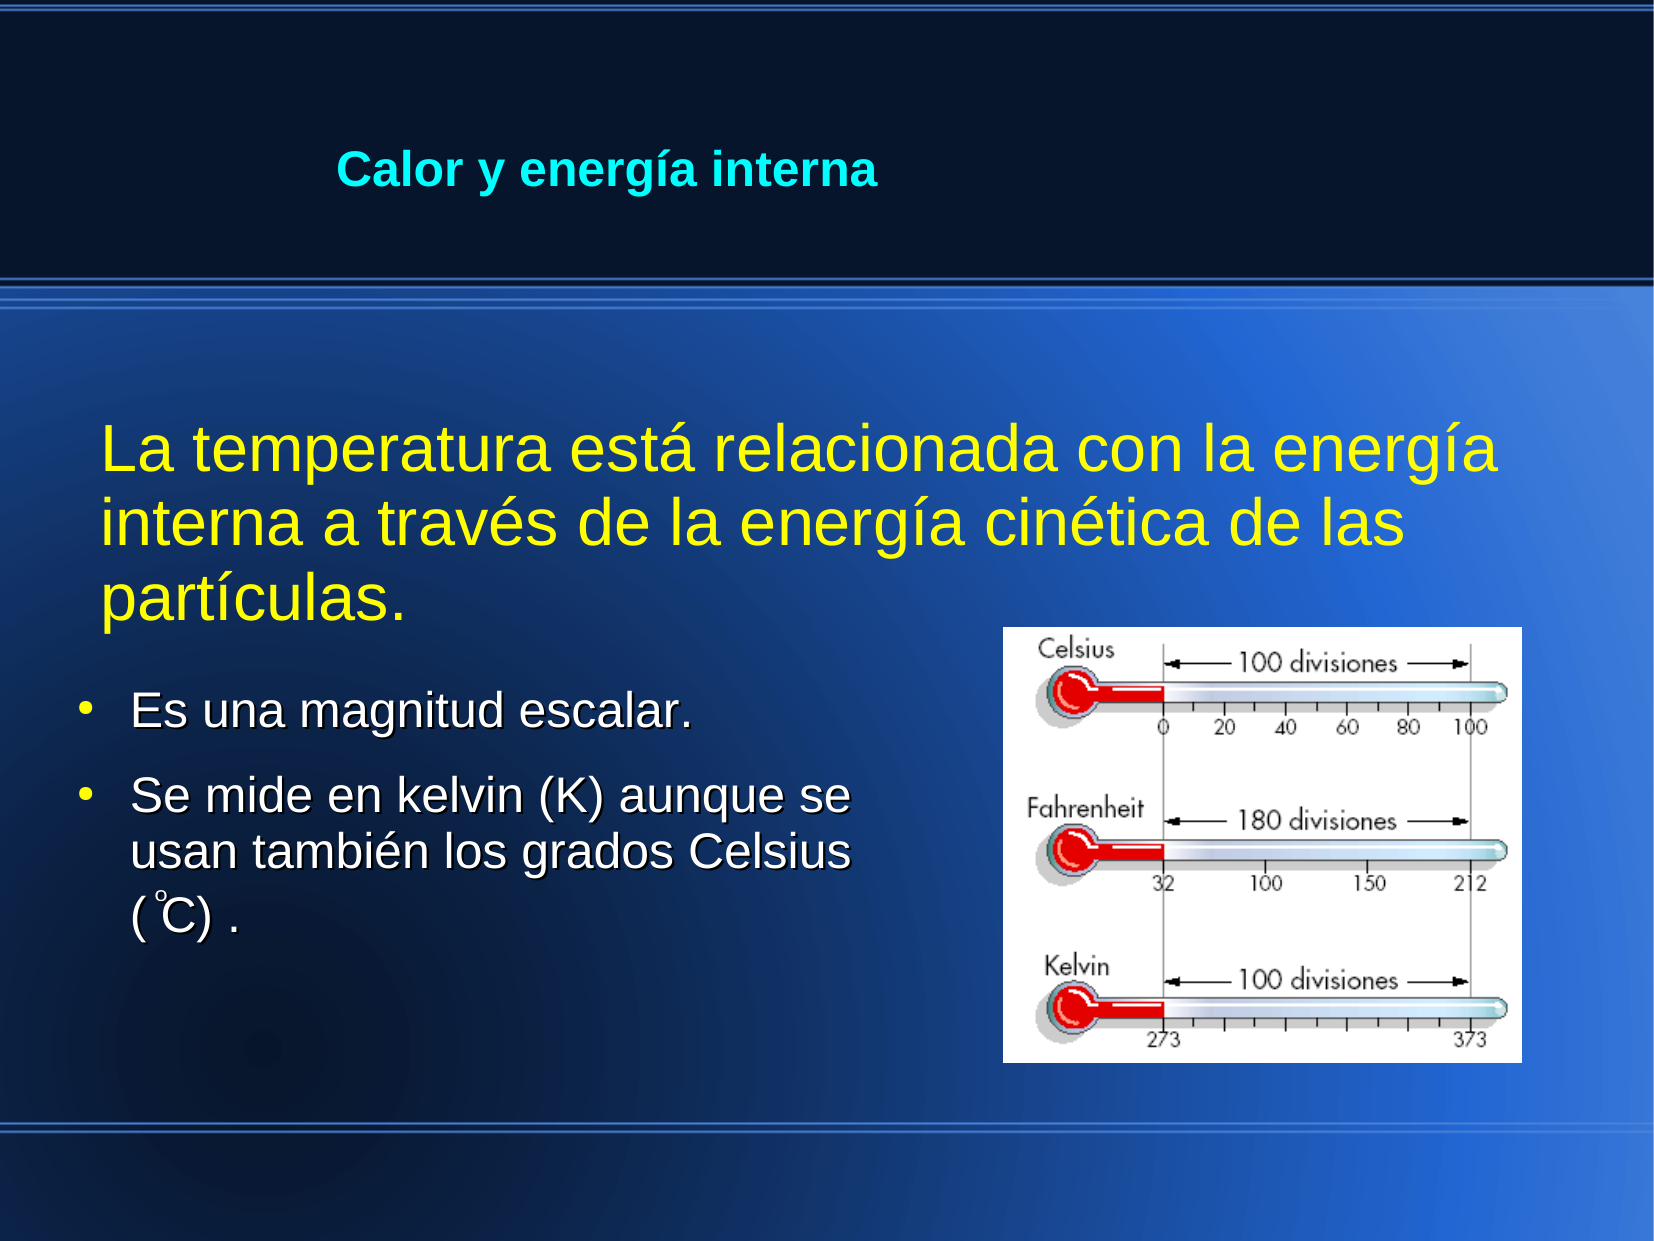

Calor y energía interna
# La temperatura está relacionada con la energía interna a través de la energía cinética de las partículas.
Es una magnitud escalar.
Se mide en kelvin (K) aunque se usan también los grados Celsius ( ͦC) .